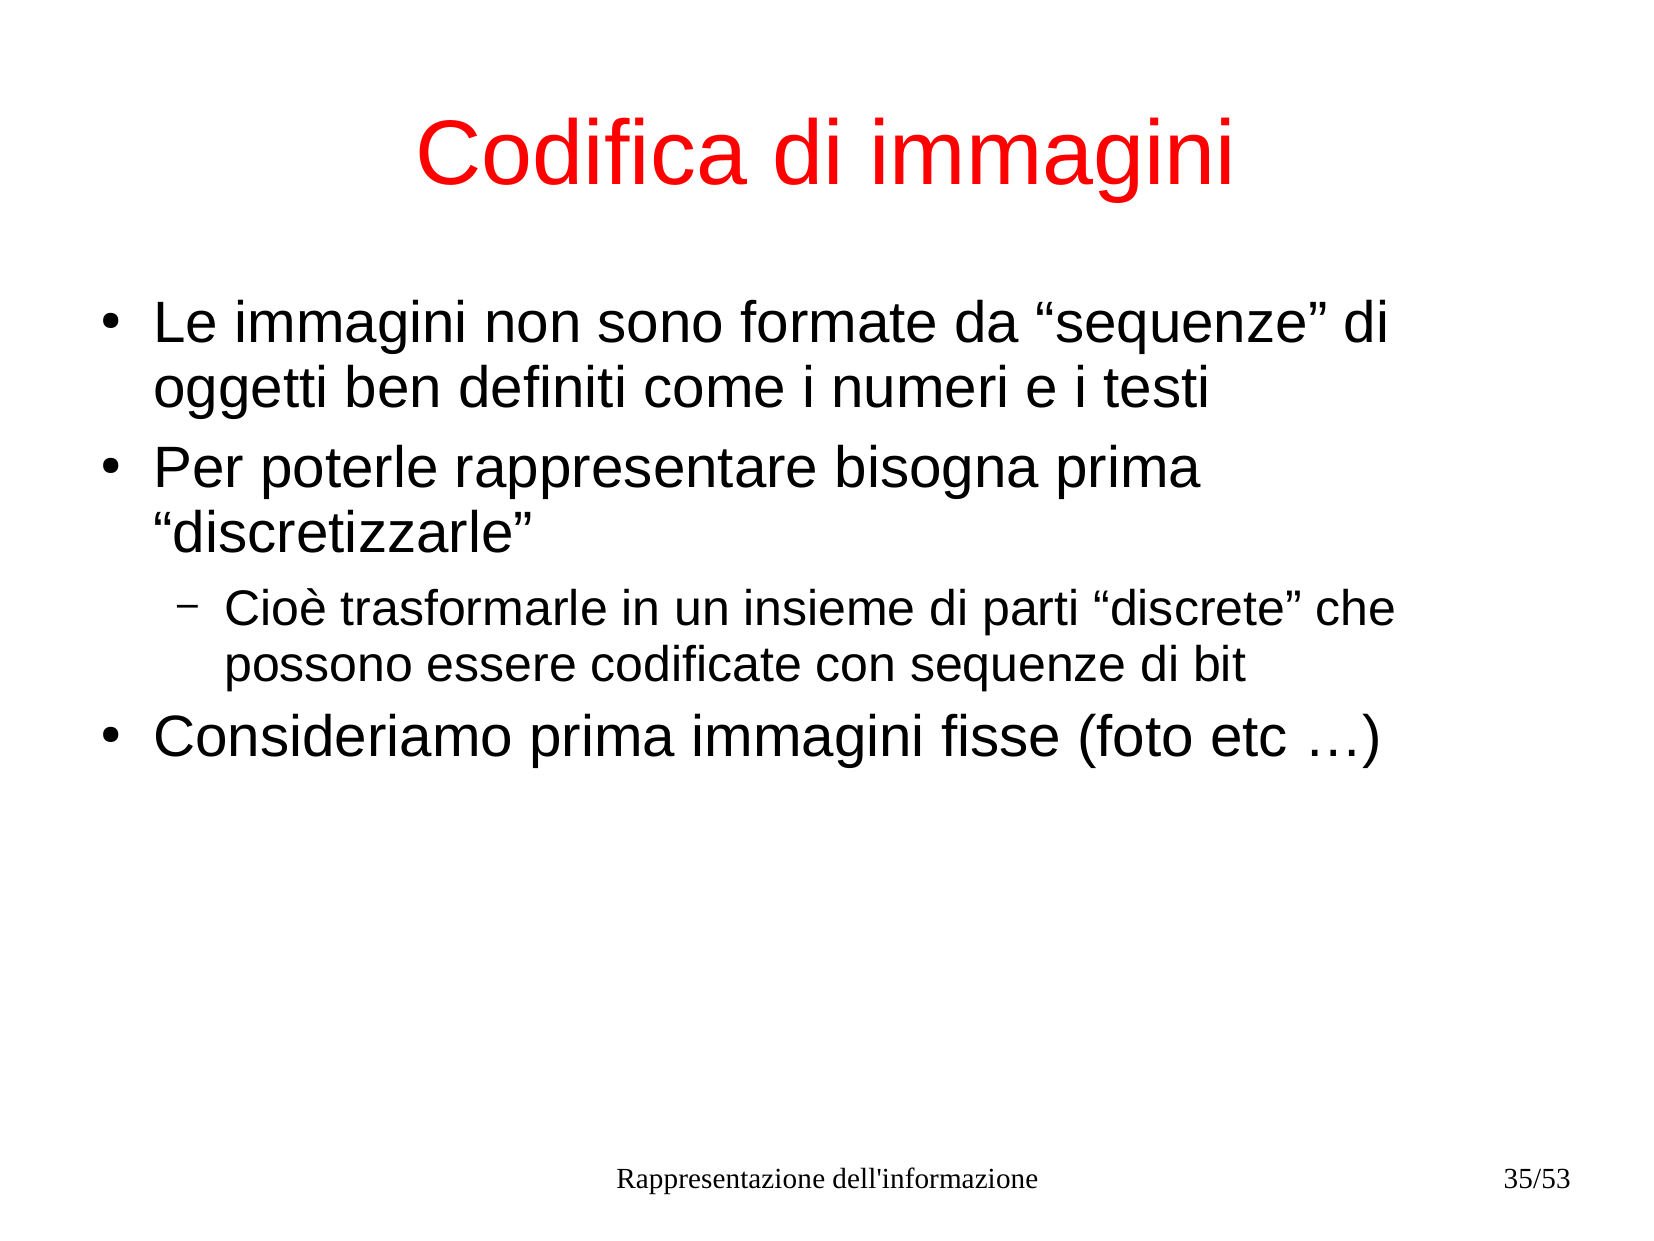

# Codifica di immagini
Le immagini non sono formate da “sequenze” di oggetti ben definiti come i numeri e i testi
Per poterle rappresentare bisogna prima “discretizzarle”
Cioè trasformarle in un insieme di parti “discrete” che possono essere codificate con sequenze di bit
Consideriamo prima immagini fisse (foto etc …)
Rappresentazione dell'informazione
35